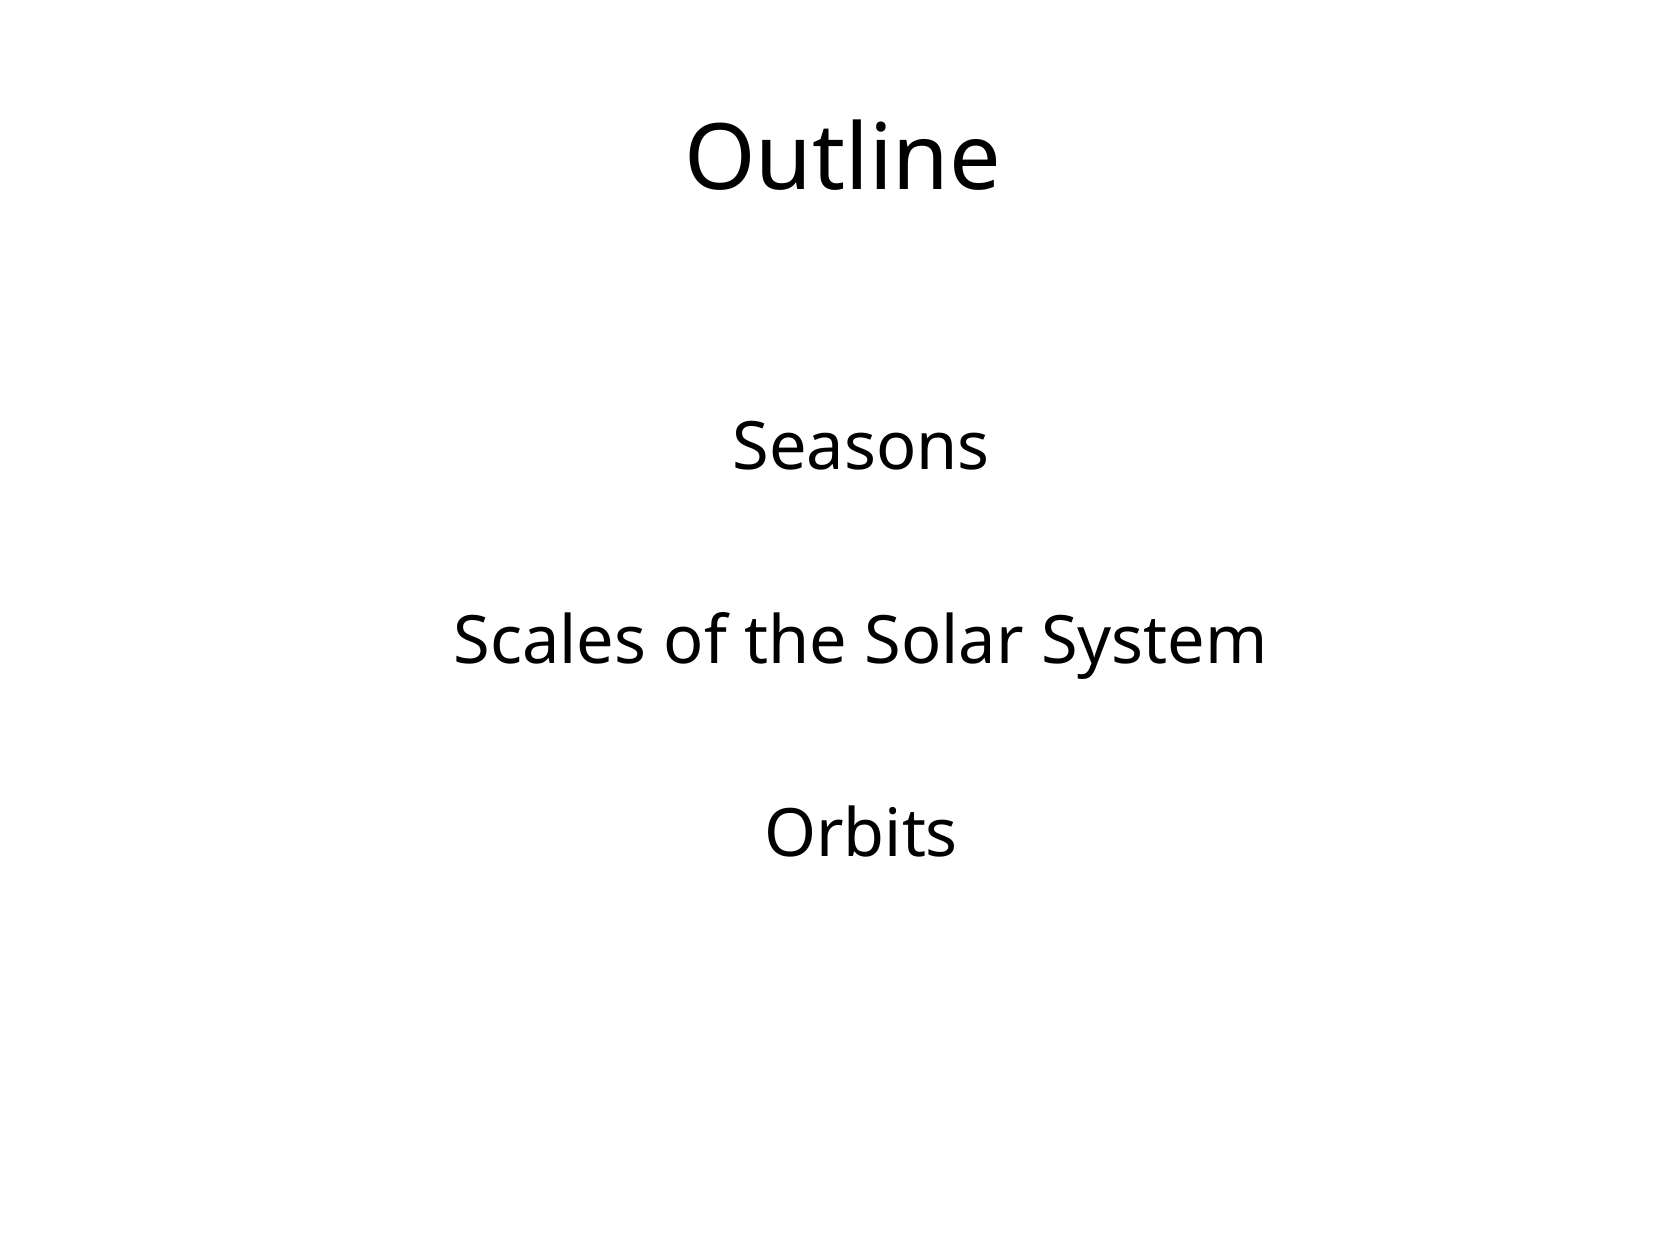

# Outline
Seasons
Scales of the Solar System
Orbits